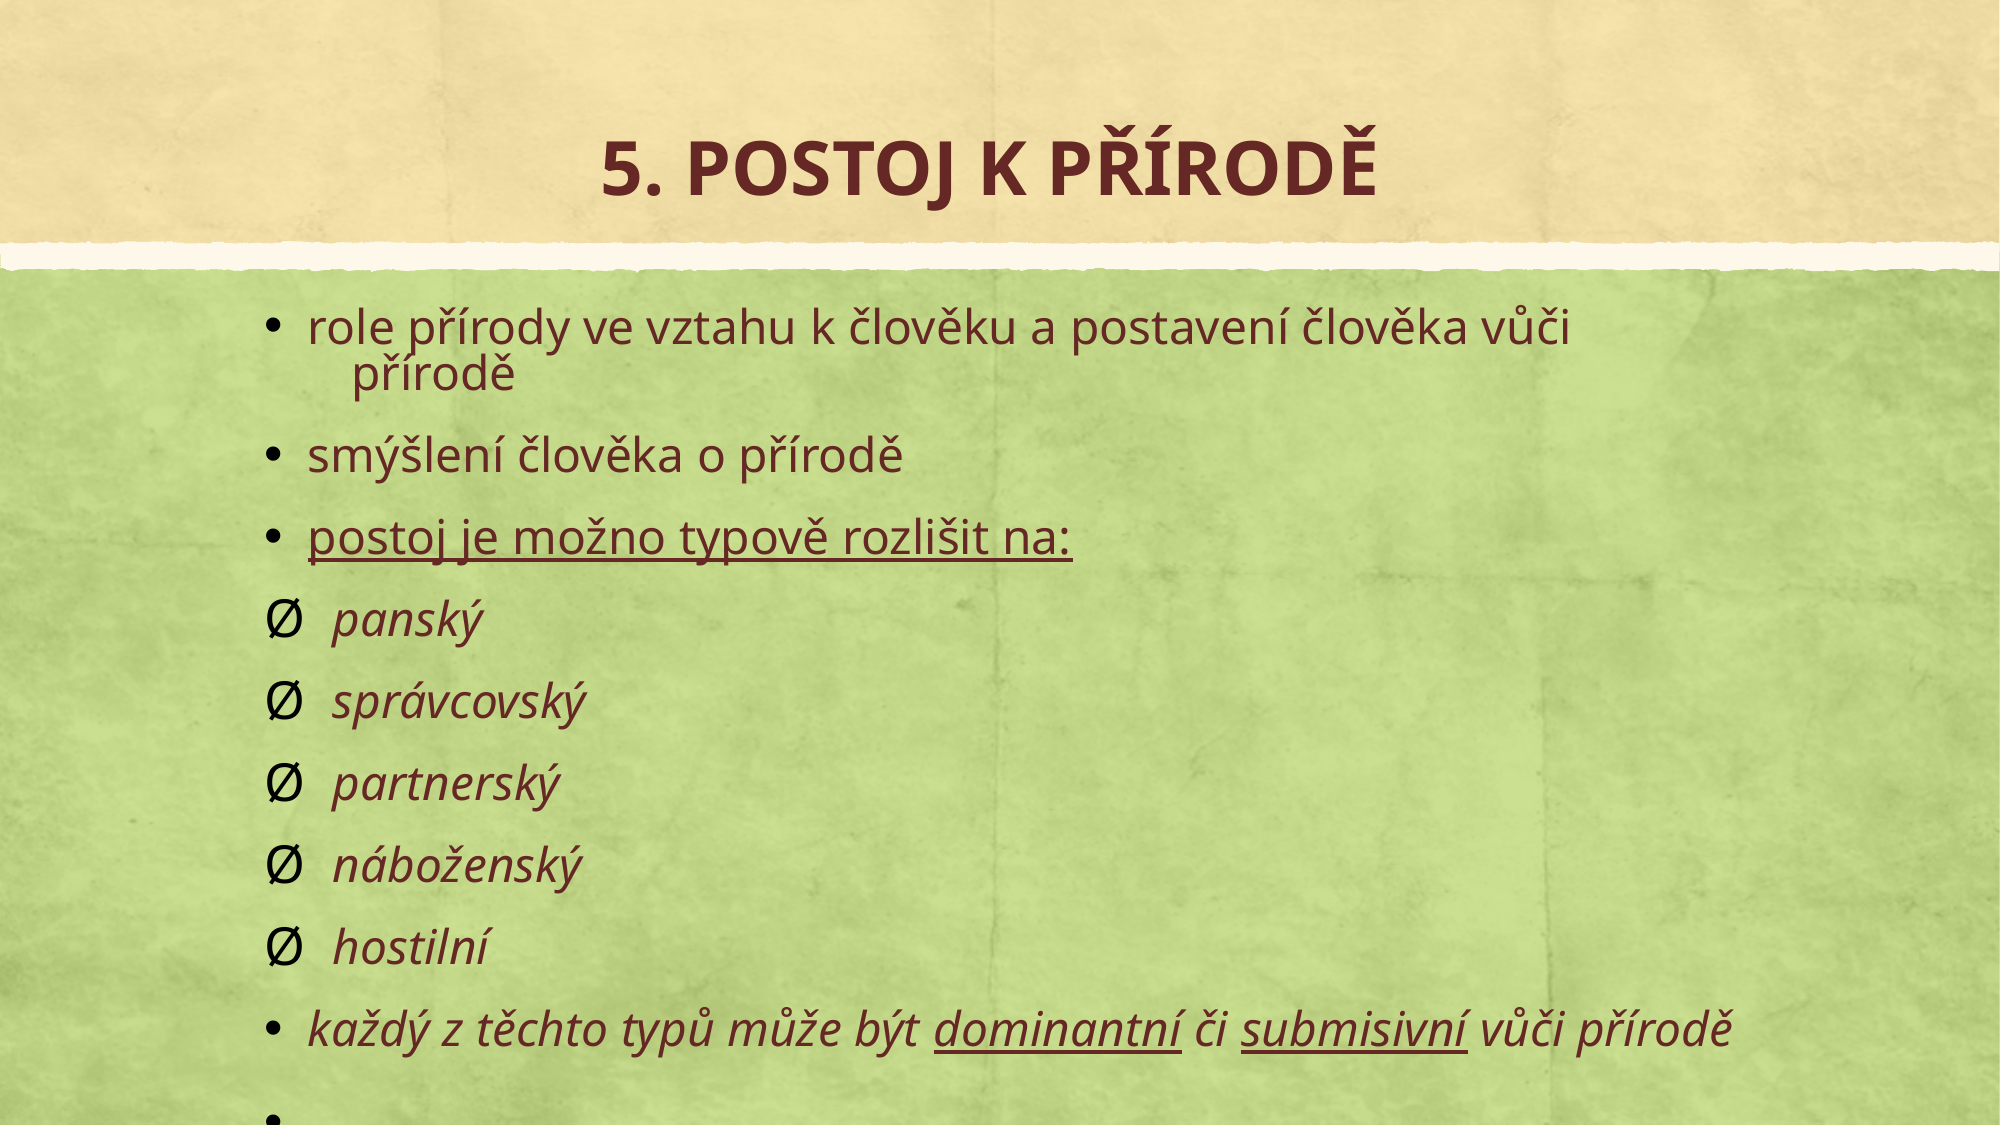

# 5. POSTOJ K PŘÍRODĚ
role přírody ve vztahu k člověku a postavení člověka vůči přírodě
smýšlení člověka o přírodě
postoj je možno typově rozlišit na:
 panský
 správcovský
 partnerský
 náboženský
 hostilní
každý z těchto typů může být dominantní či submisivní vůči přírodě